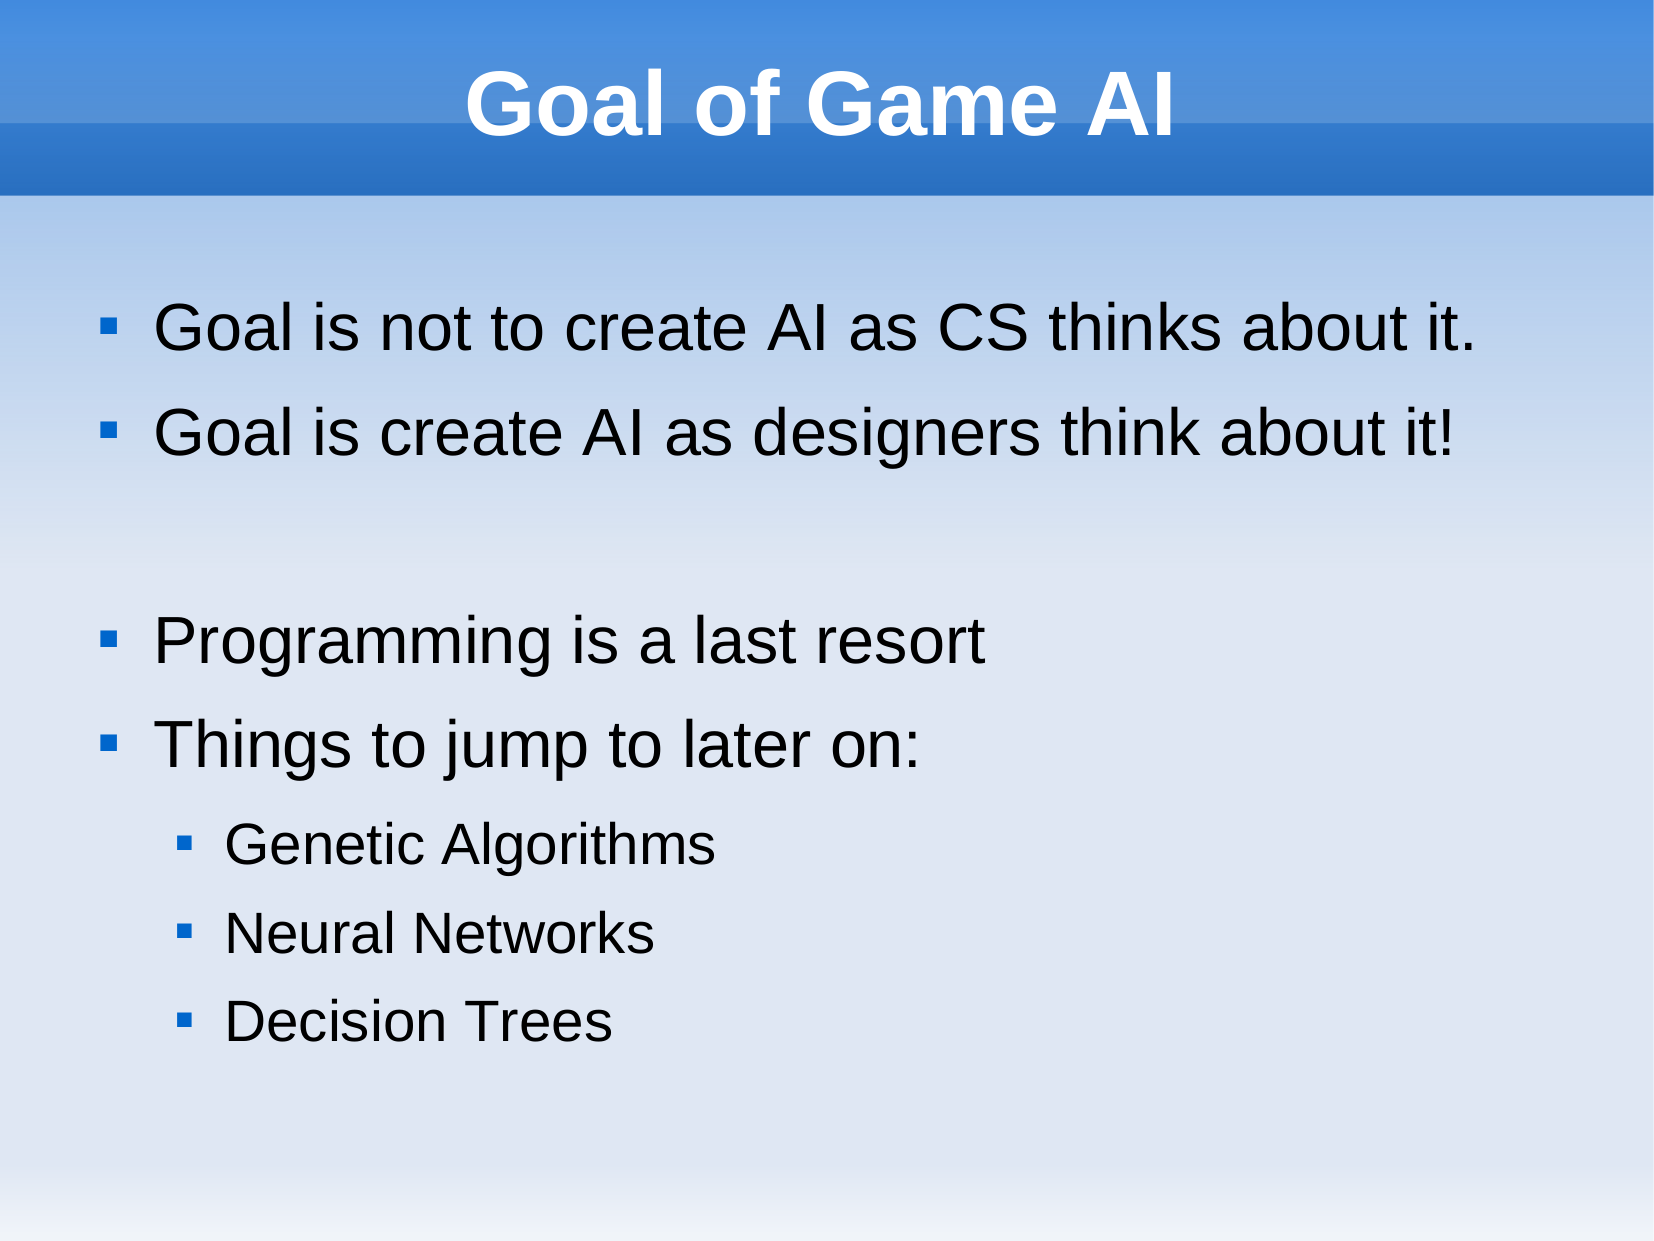

# Goal of Game AI
Goal is not to create AI as CS thinks about it.
Goal is create AI as designers think about it!
Programming is a last resort
Things to jump to later on:
Genetic Algorithms
Neural Networks
Decision Trees